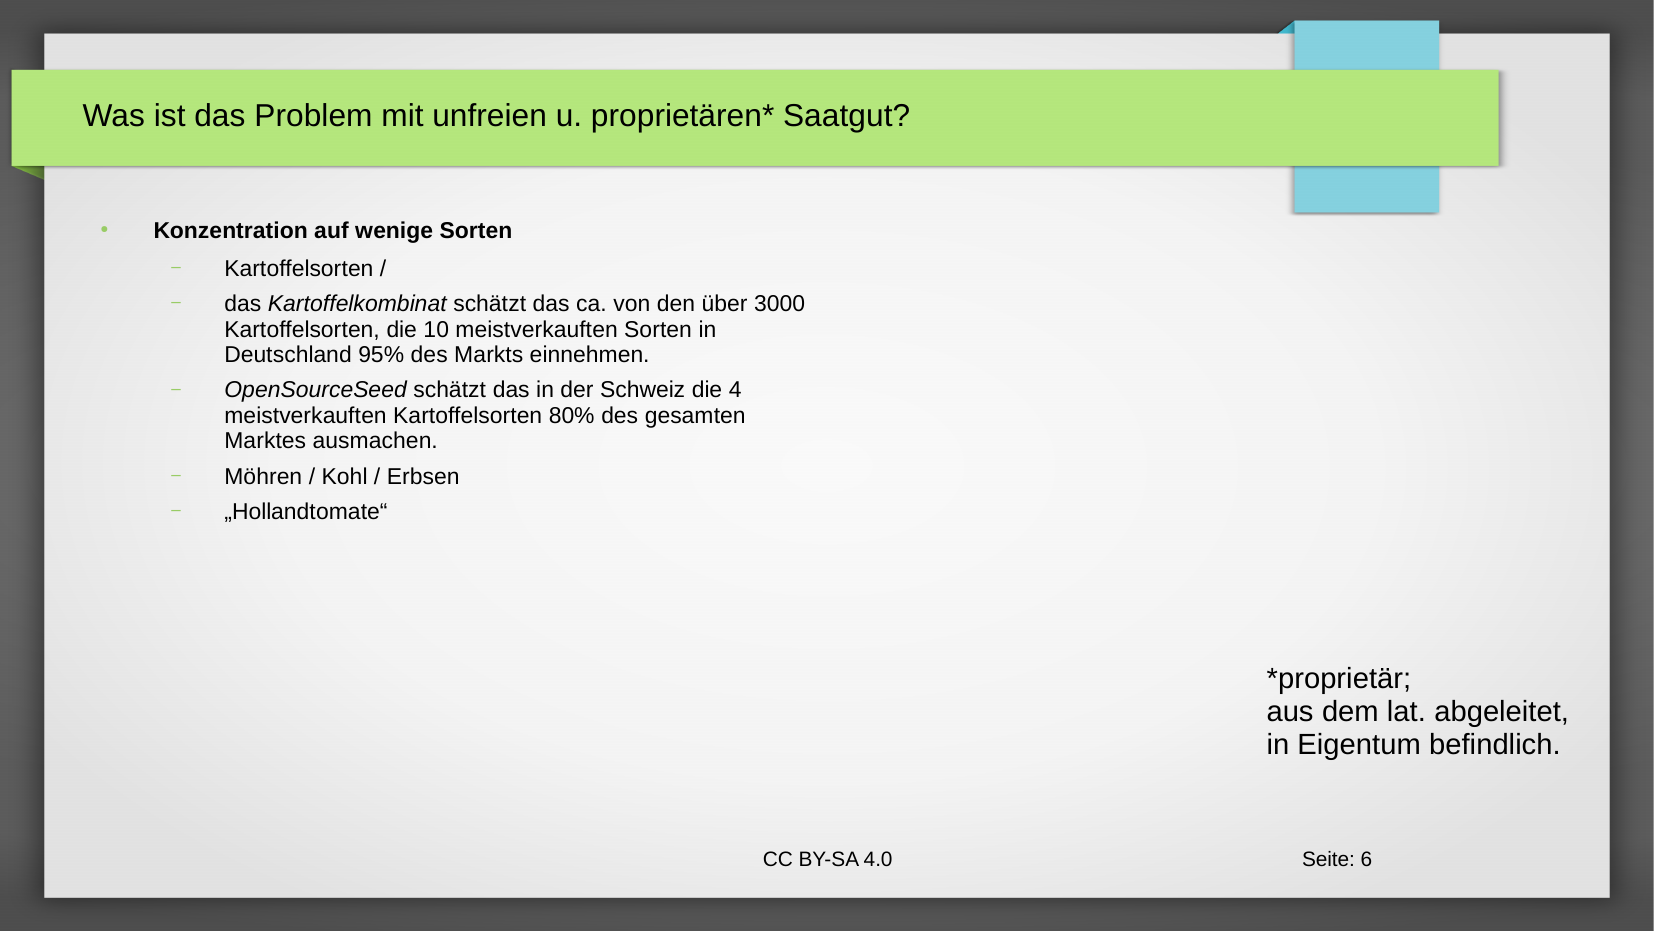

# Was ist das Problem mit unfreien u. proprietären* Saatgut?
Konzentration auf wenige Sorten
Kartoffelsorten /
das Kartoffelkombinat schätzt das ca. von den über 3000 Kartoffelsorten, die 10 meistverkauften Sorten in Deutschland 95% des Markts einnehmen.
OpenSourceSeed schätzt das in der Schweiz die 4 meistverkauften Kartoffelsorten 80% des gesamten Marktes ausmachen.
Möhren / Kohl / Erbsen
„Hollandtomate“
*proprietär;
aus dem lat. abgeleitet,
in Eigentum befindlich.